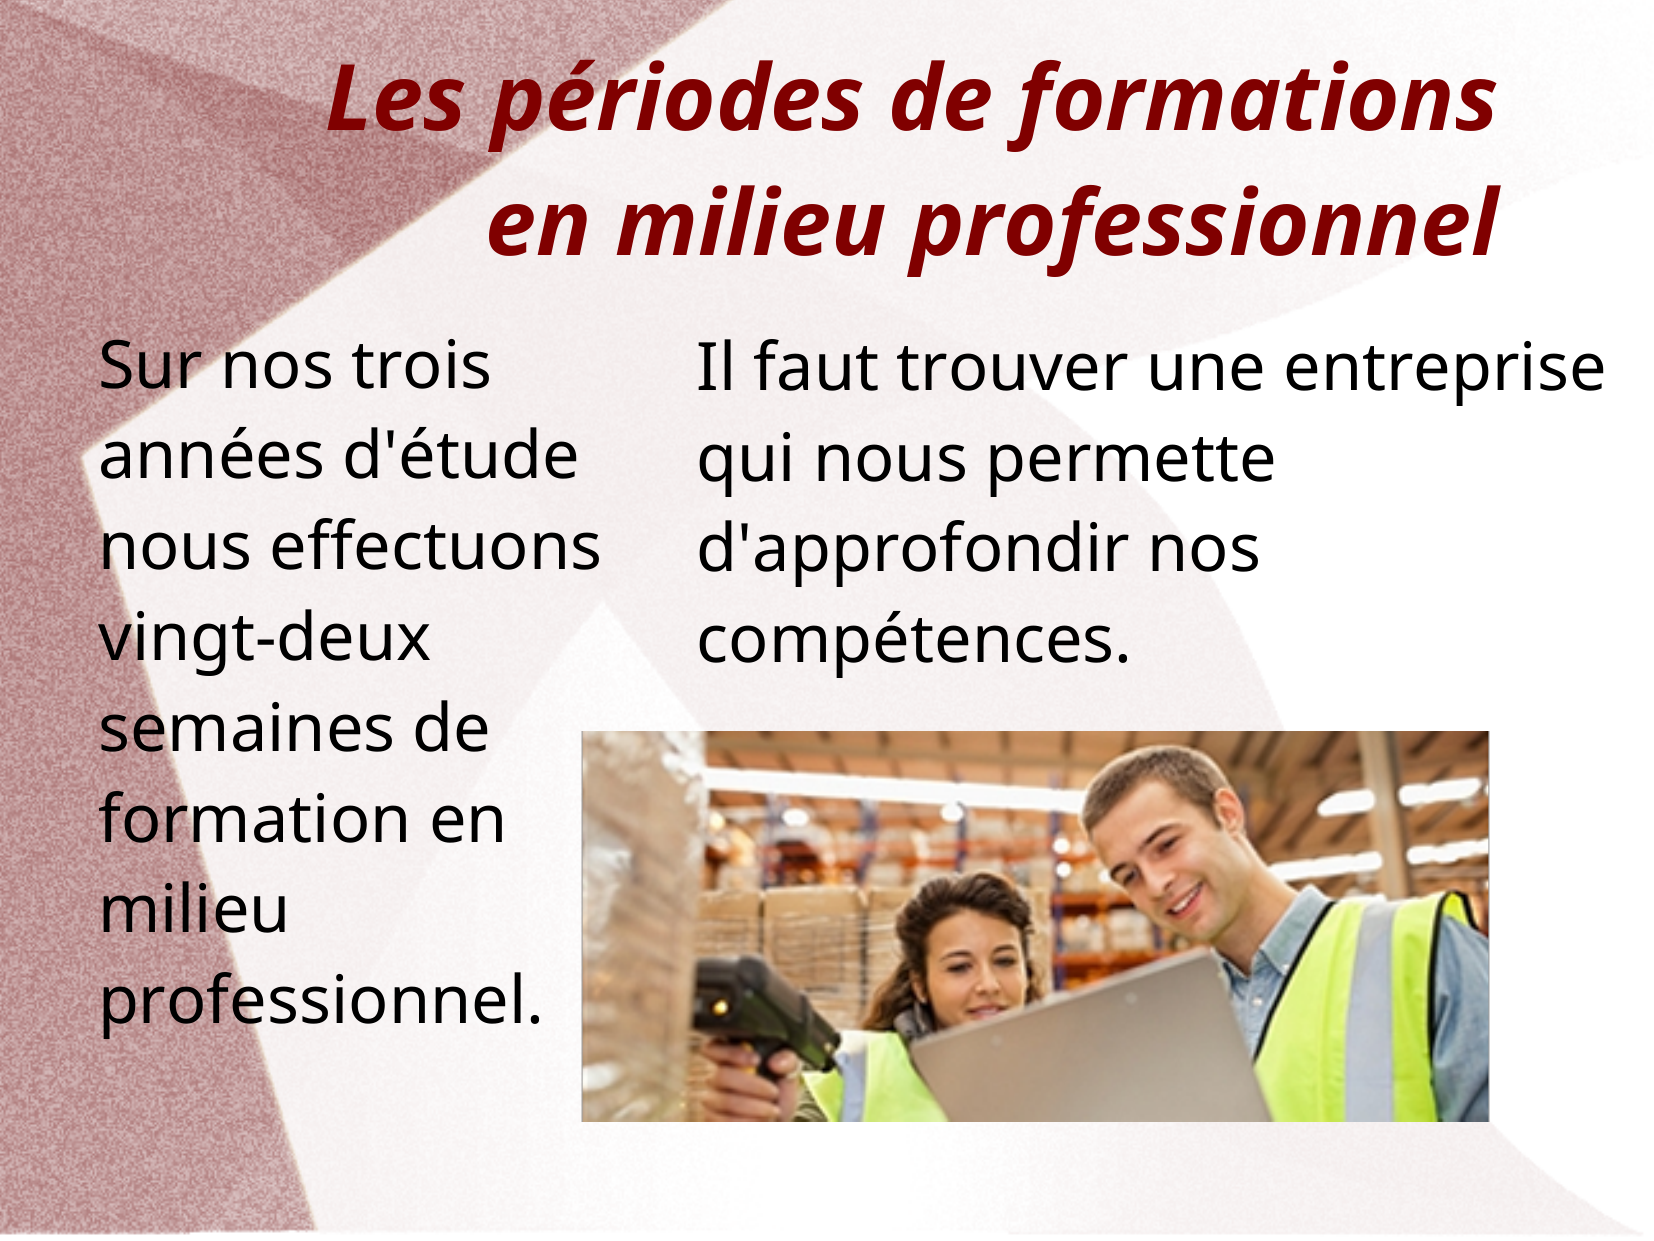

# Les périodes de formations en milieu professionnel
Sur nos trois années d'étude nous effectuons vingt-deux semaines de formation en milieu professionnel.
Il faut trouver une entreprise qui nous permette d'approfondir nos compétences.